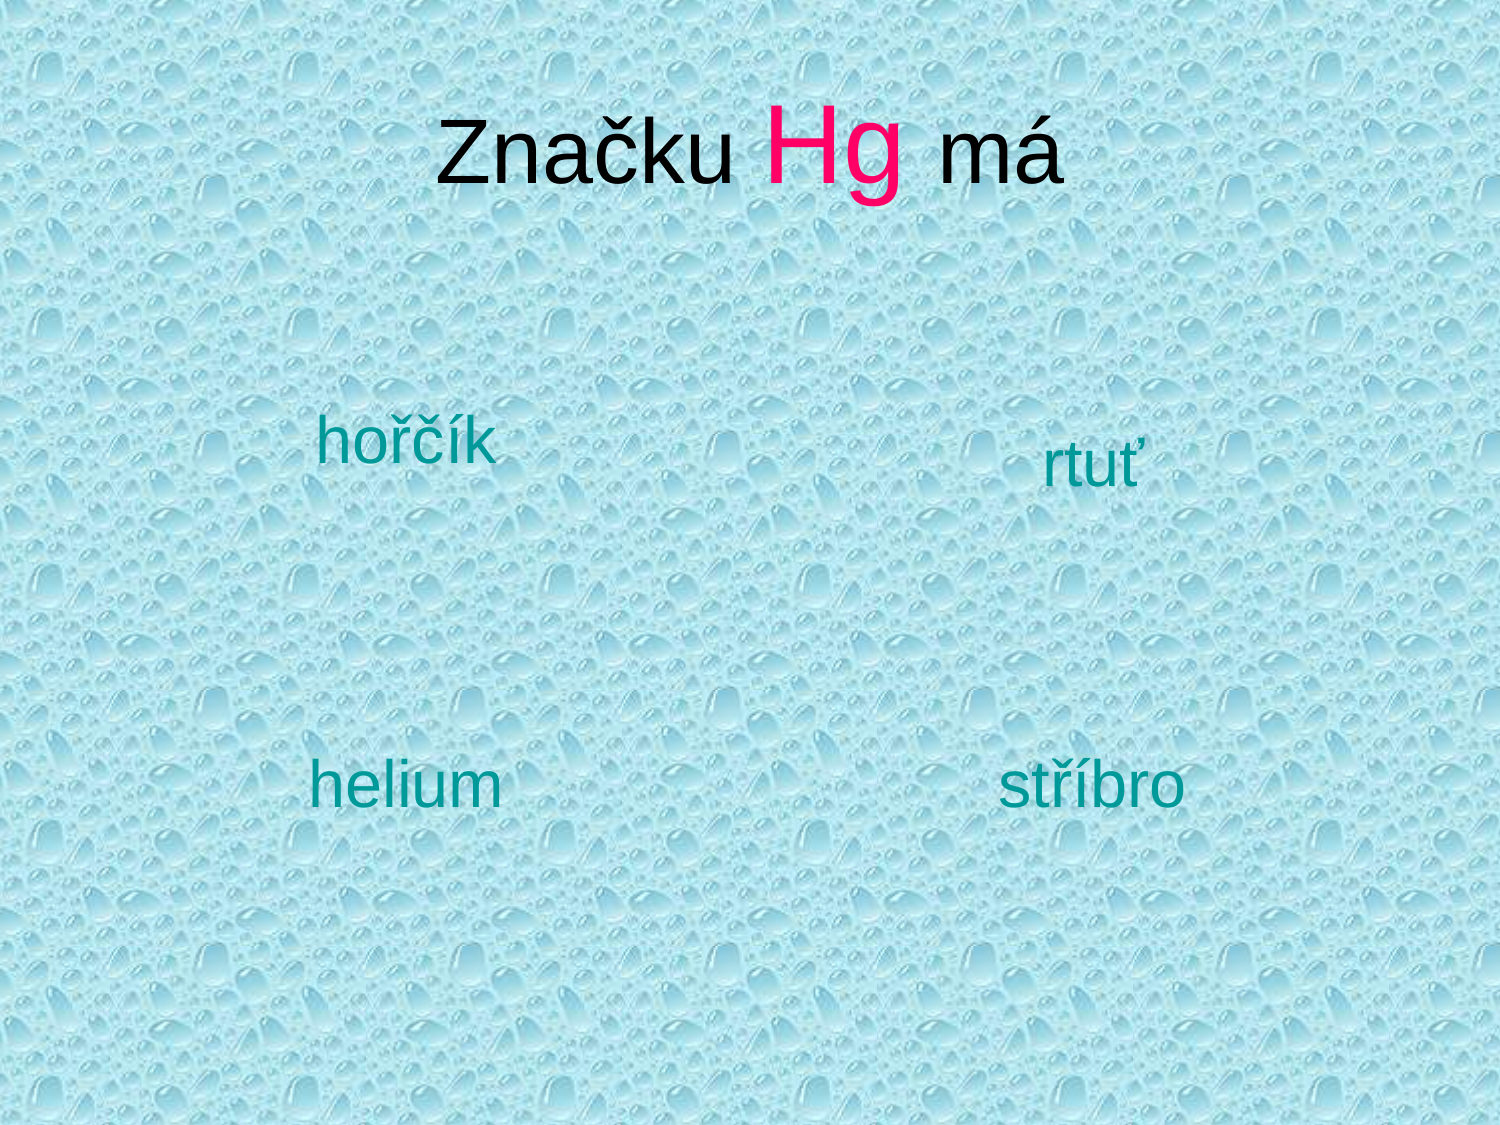

# Značku Hg má
| hořčík |
| --- |
| rtuť |
| --- |
| helium |
| --- |
| stříbro |
| --- |